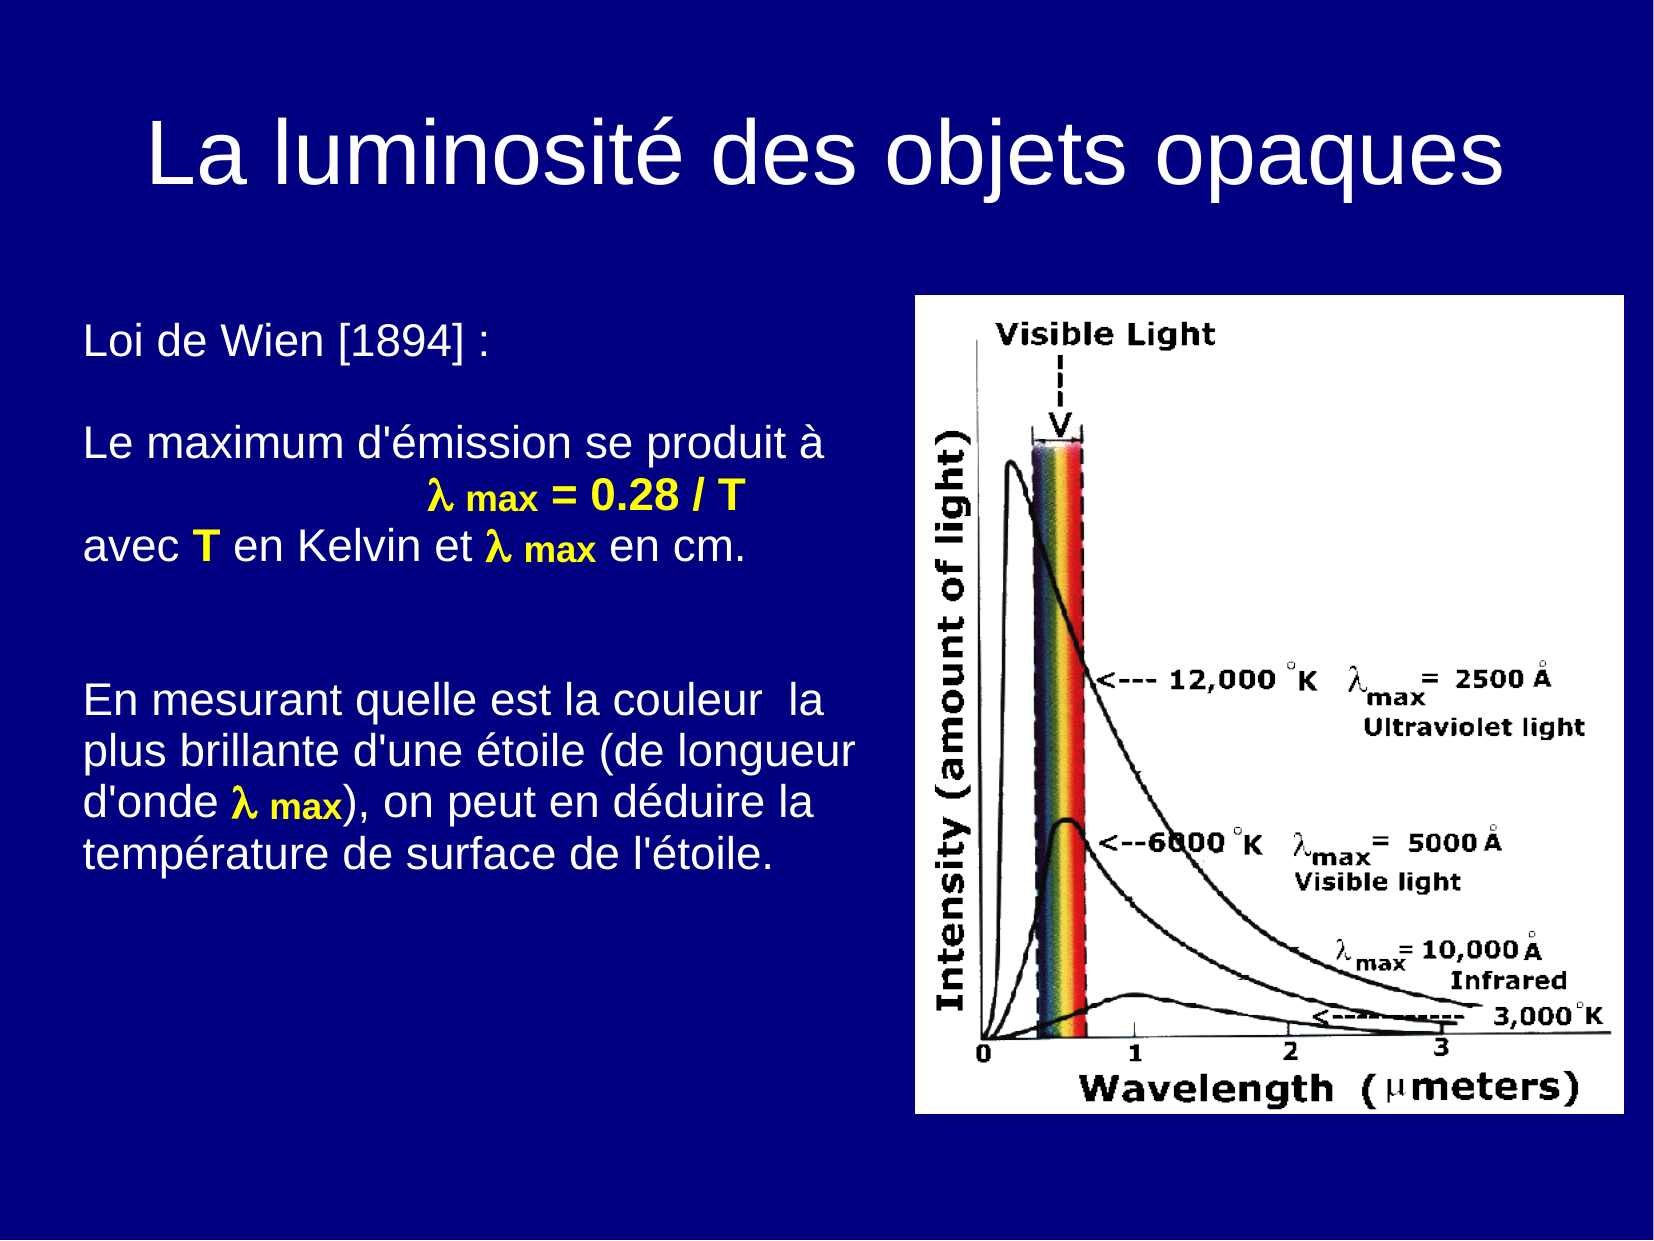

# La luminosité des objets opaques
Loi de Wien [1894] :
Le maximum d'émission se produit à
 l max = 0.28 / T
avec T en Kelvin et l max en cm.
En mesurant quelle est la couleur la plus brillante d'une étoile (de longueur d'onde l max), on peut en déduire la température de surface de l'étoile.